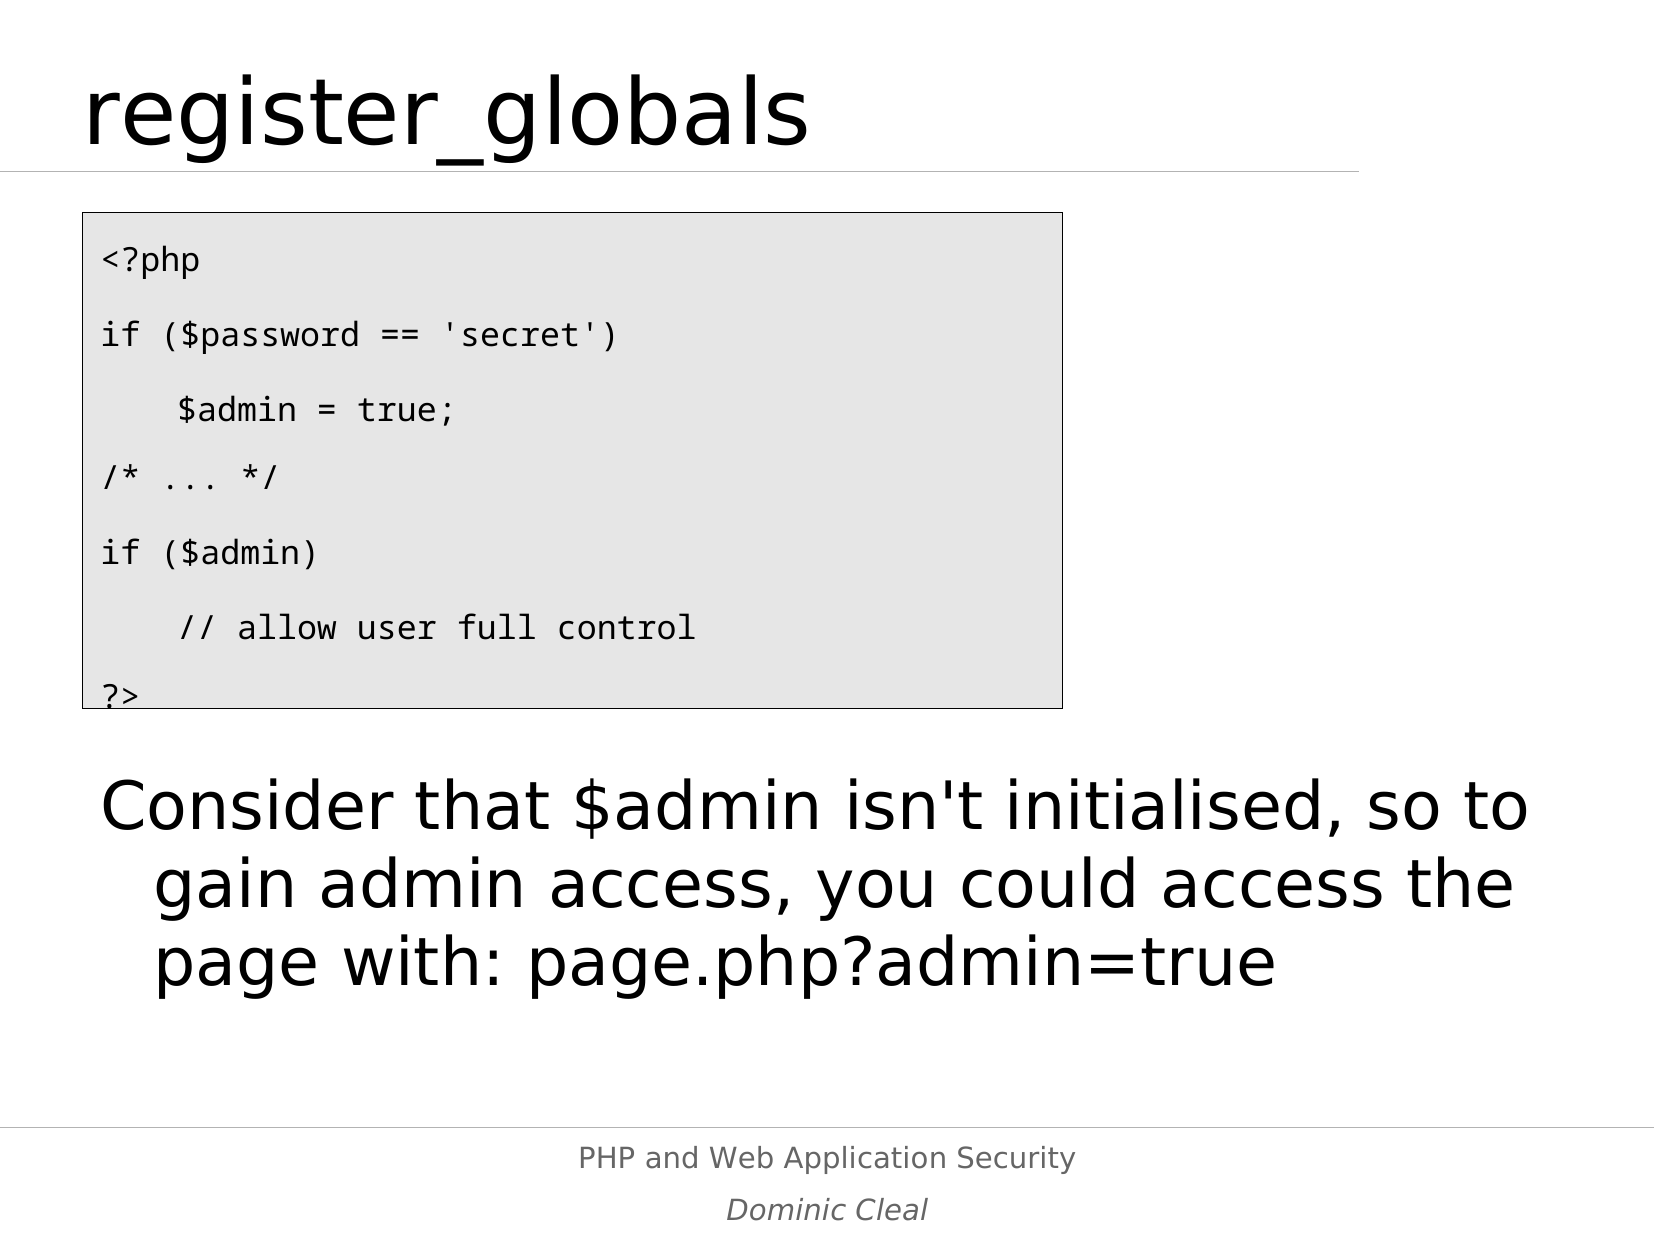

# register_globals
<?php
if ($password == 'secret')
$admin = true;
/* ... */
if ($admin)
// allow user full control
?>
Consider that $admin isn't initialised, so to gain admin access, you could access the page with: page.php?admin=true
PHP and Web Application Security